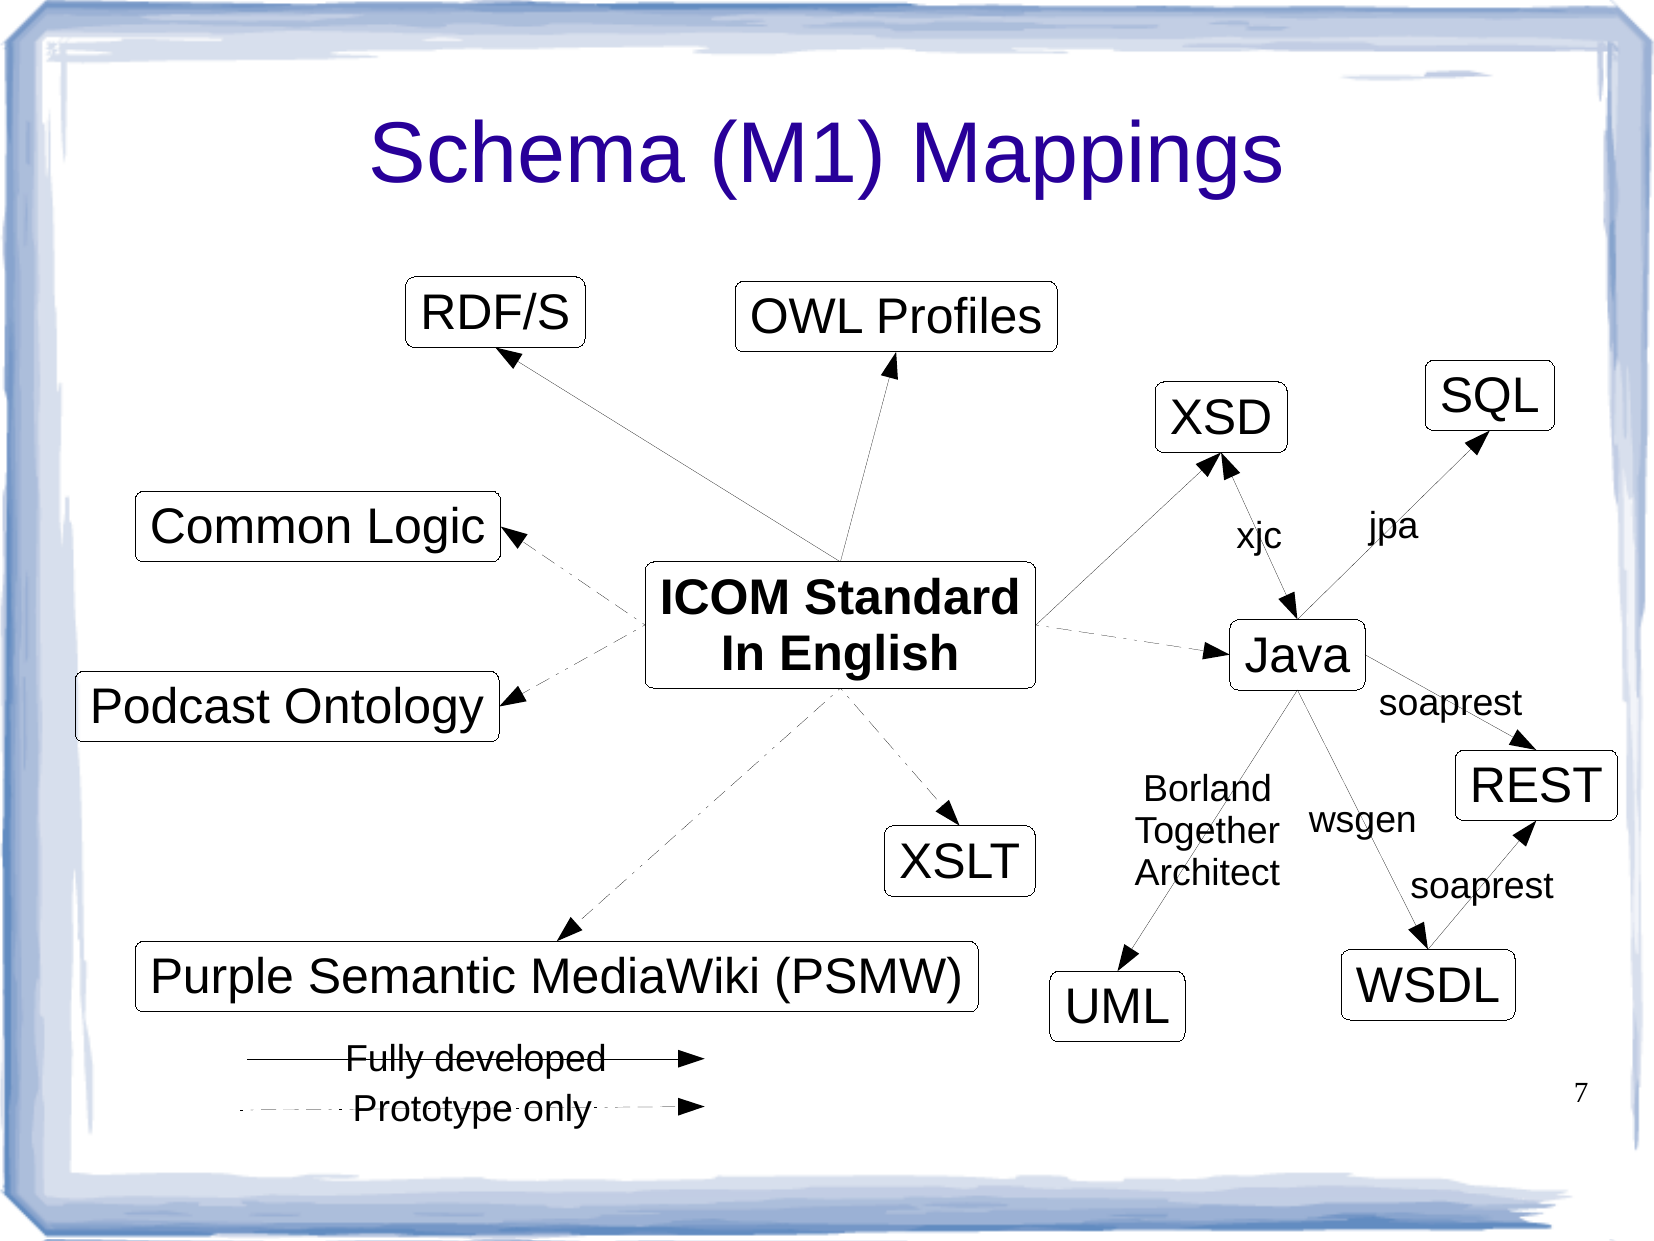

# Schema (M1) Mappings
RDF/S
OWL Profiles
SQL
XSD
Common Logic
ICOM Standard
In English
Java
Podcast Ontology
REST
XSLT
Purple Semantic MediaWiki (PSMW)
WSDL
UML
7